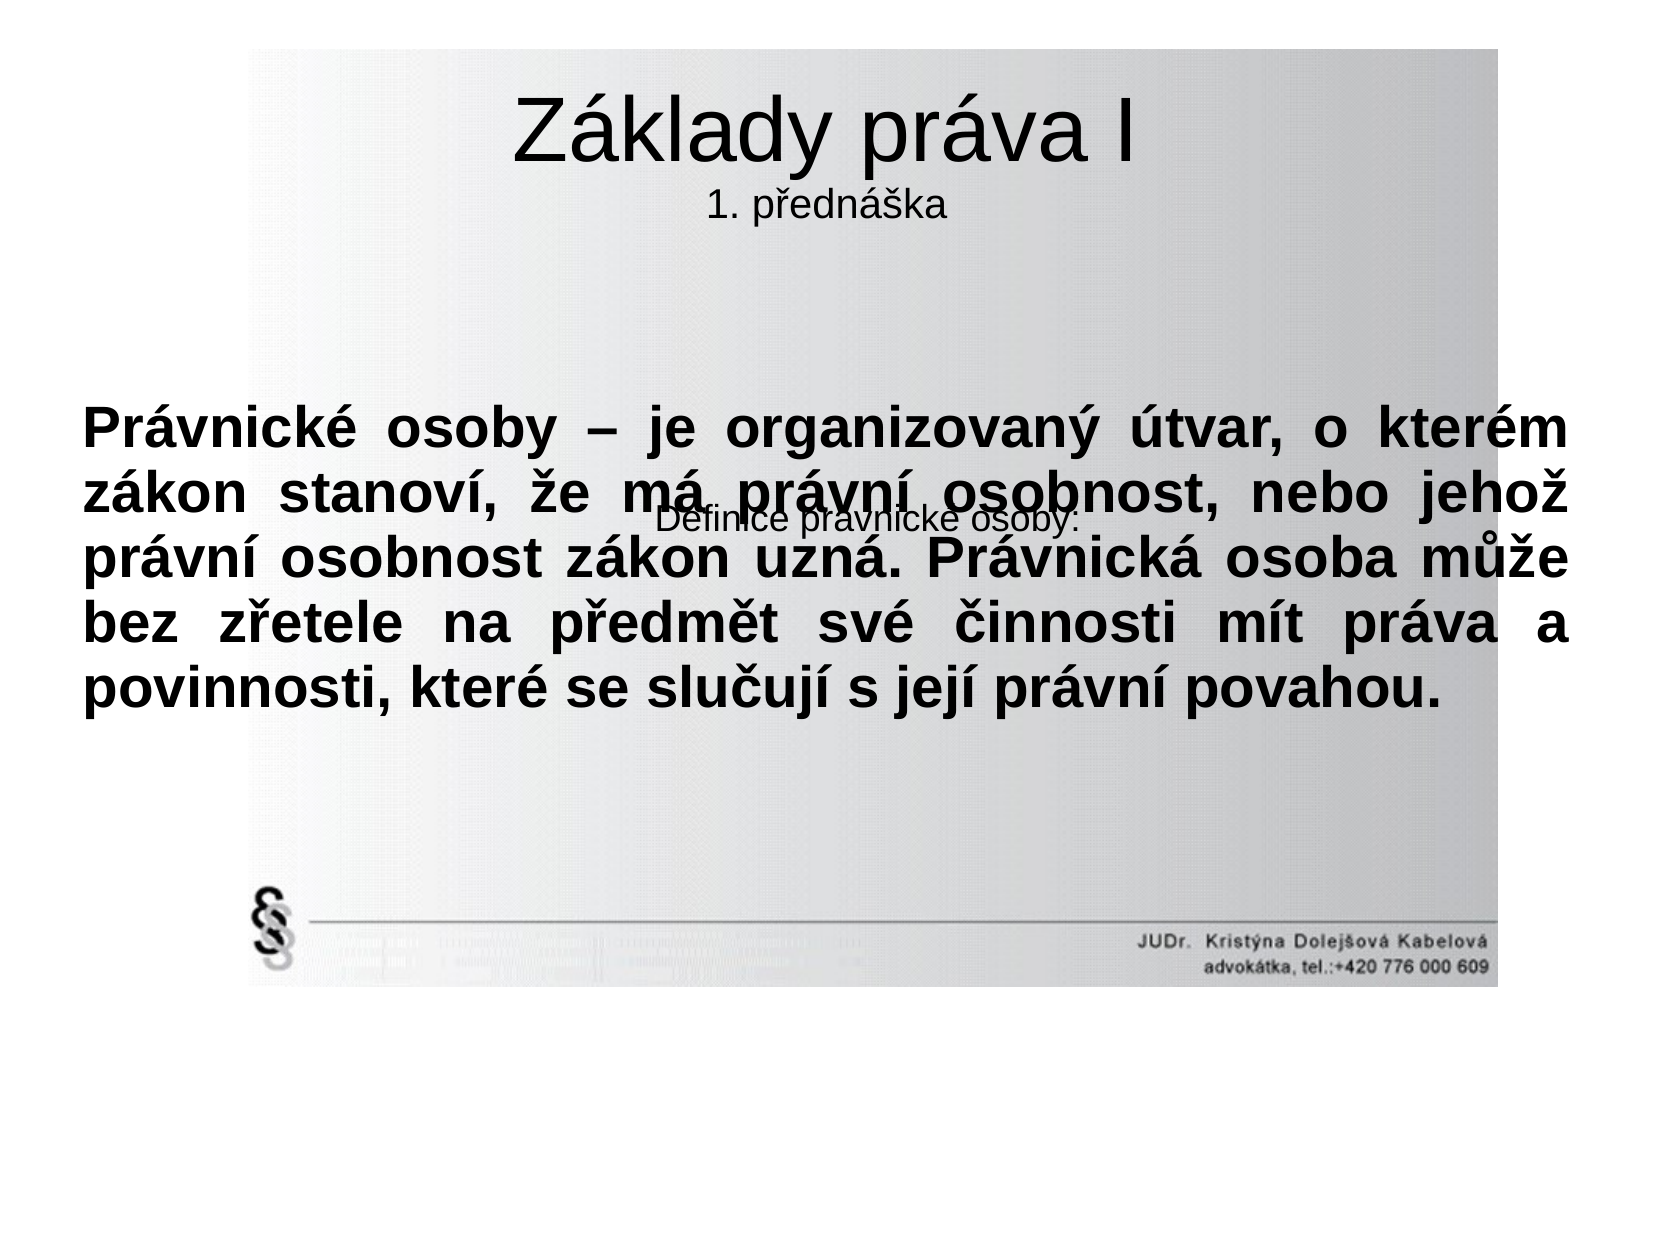

# Základy práva I 1. přednáška
Právnické osoby – je organizovaný útvar, o kterém zákon stanoví, že má právní osobnost, nebo jehož právní osobnost zákon uzná. Právnická osoba může bez zřetele na předmět své činnosti mít práva a povinnosti, které se slučují s její právní povahou.